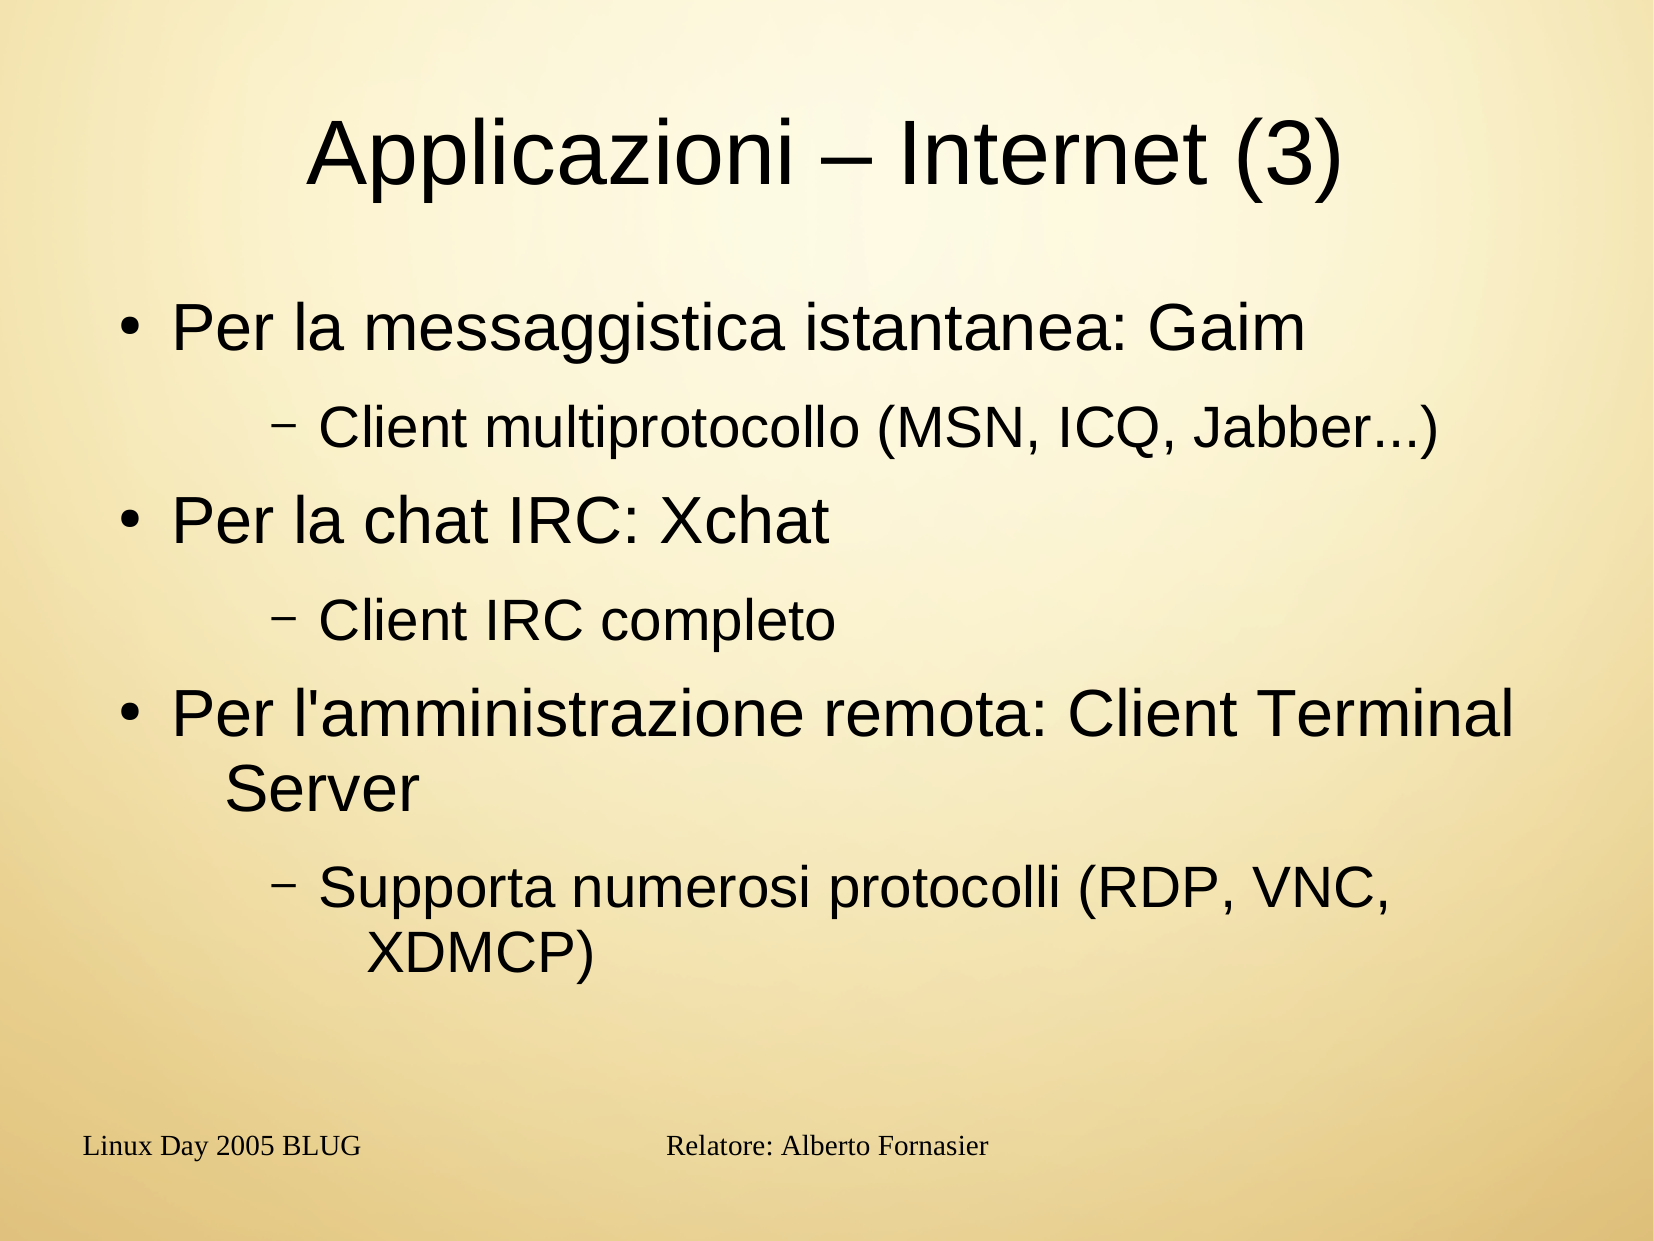

# Applicazioni – Internet (3)
Per la messaggistica istantanea: Gaim
Client multiprotocollo (MSN, ICQ, Jabber...)
Per la chat IRC: Xchat
Client IRC completo
Per l'amministrazione remota: Client Terminal Server
Supporta numerosi protocolli (RDP, VNC, XDMCP)